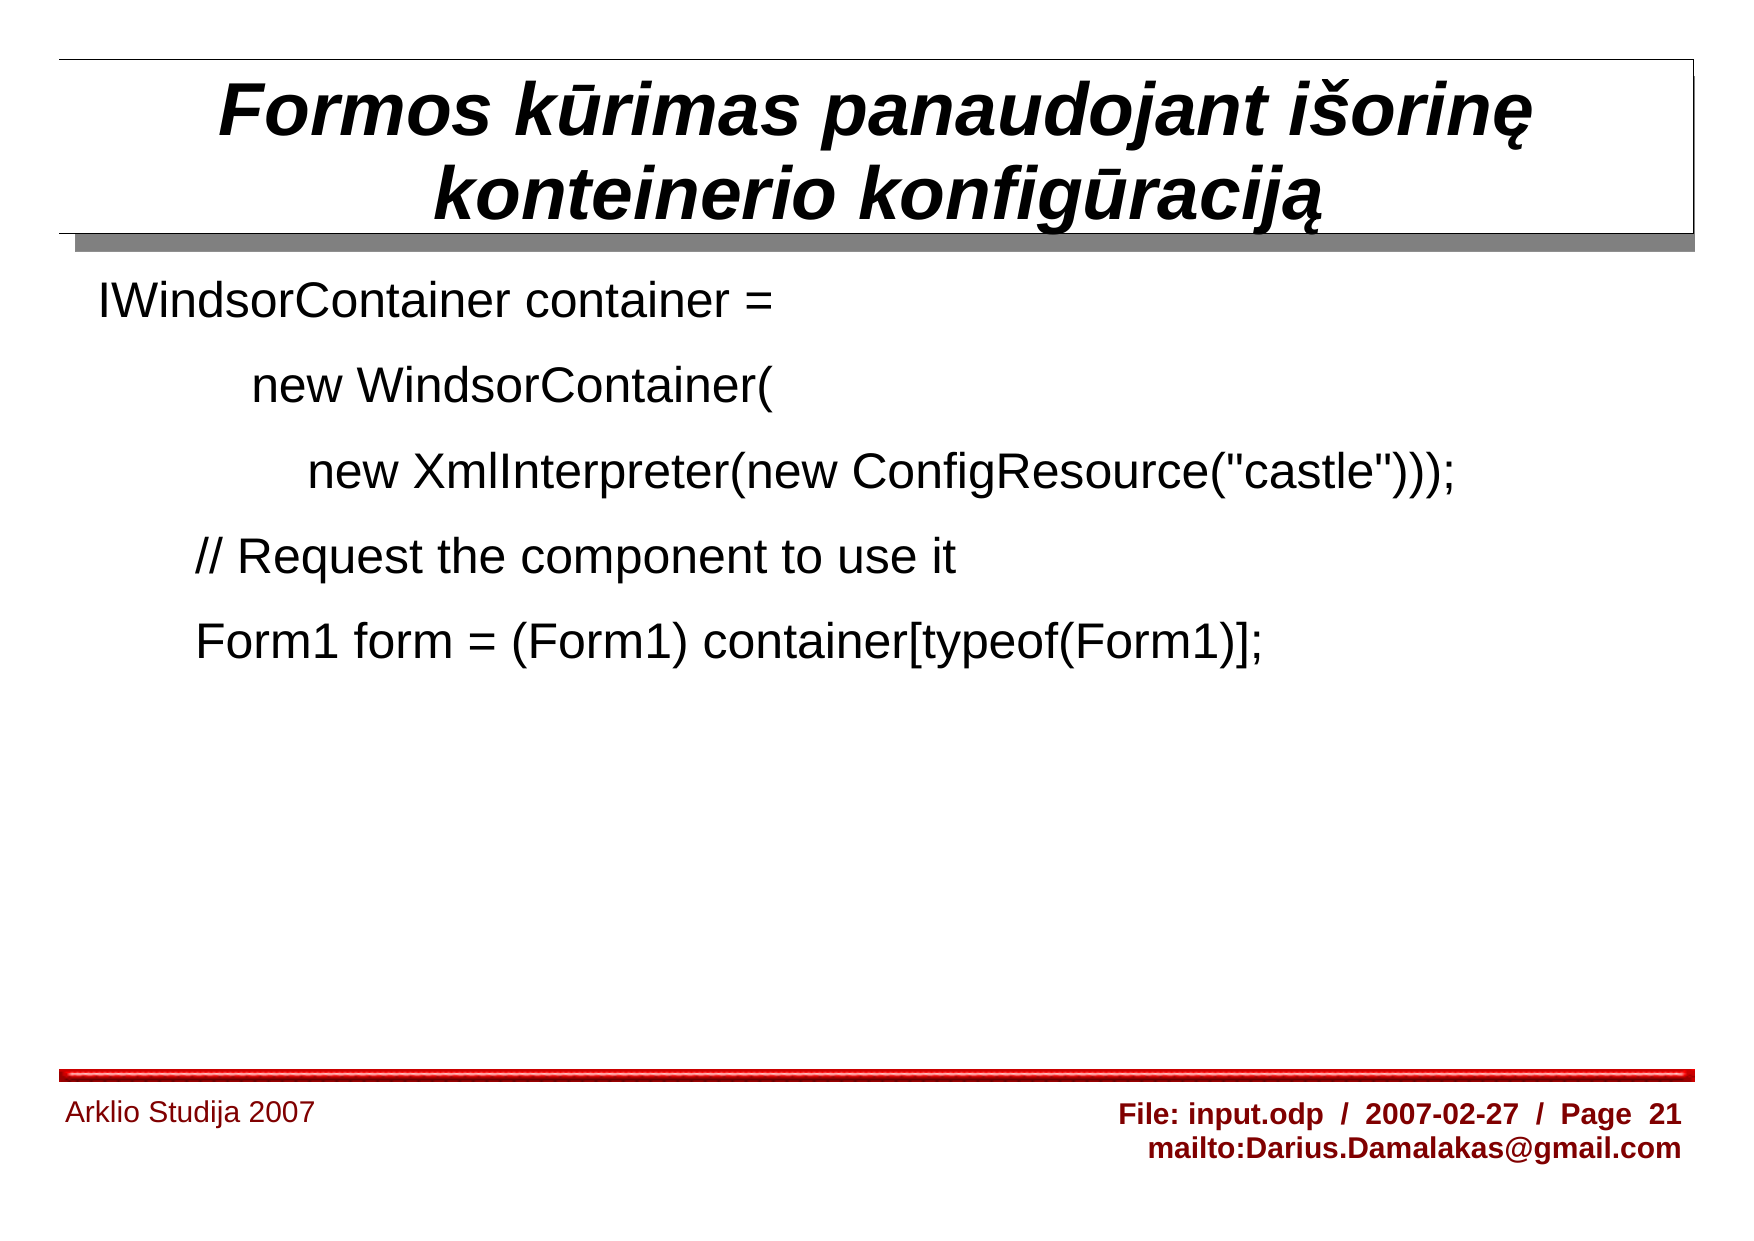

# Formos kūrimas panaudojant išorinę konteinerio konfigūraciją
 IWindsorContainer container =
 new WindsorContainer(
 new XmlInterpreter(new ConfigResource("castle")));
 // Request the component to use it
 Form1 form = (Form1) container[typeof(Form1)];